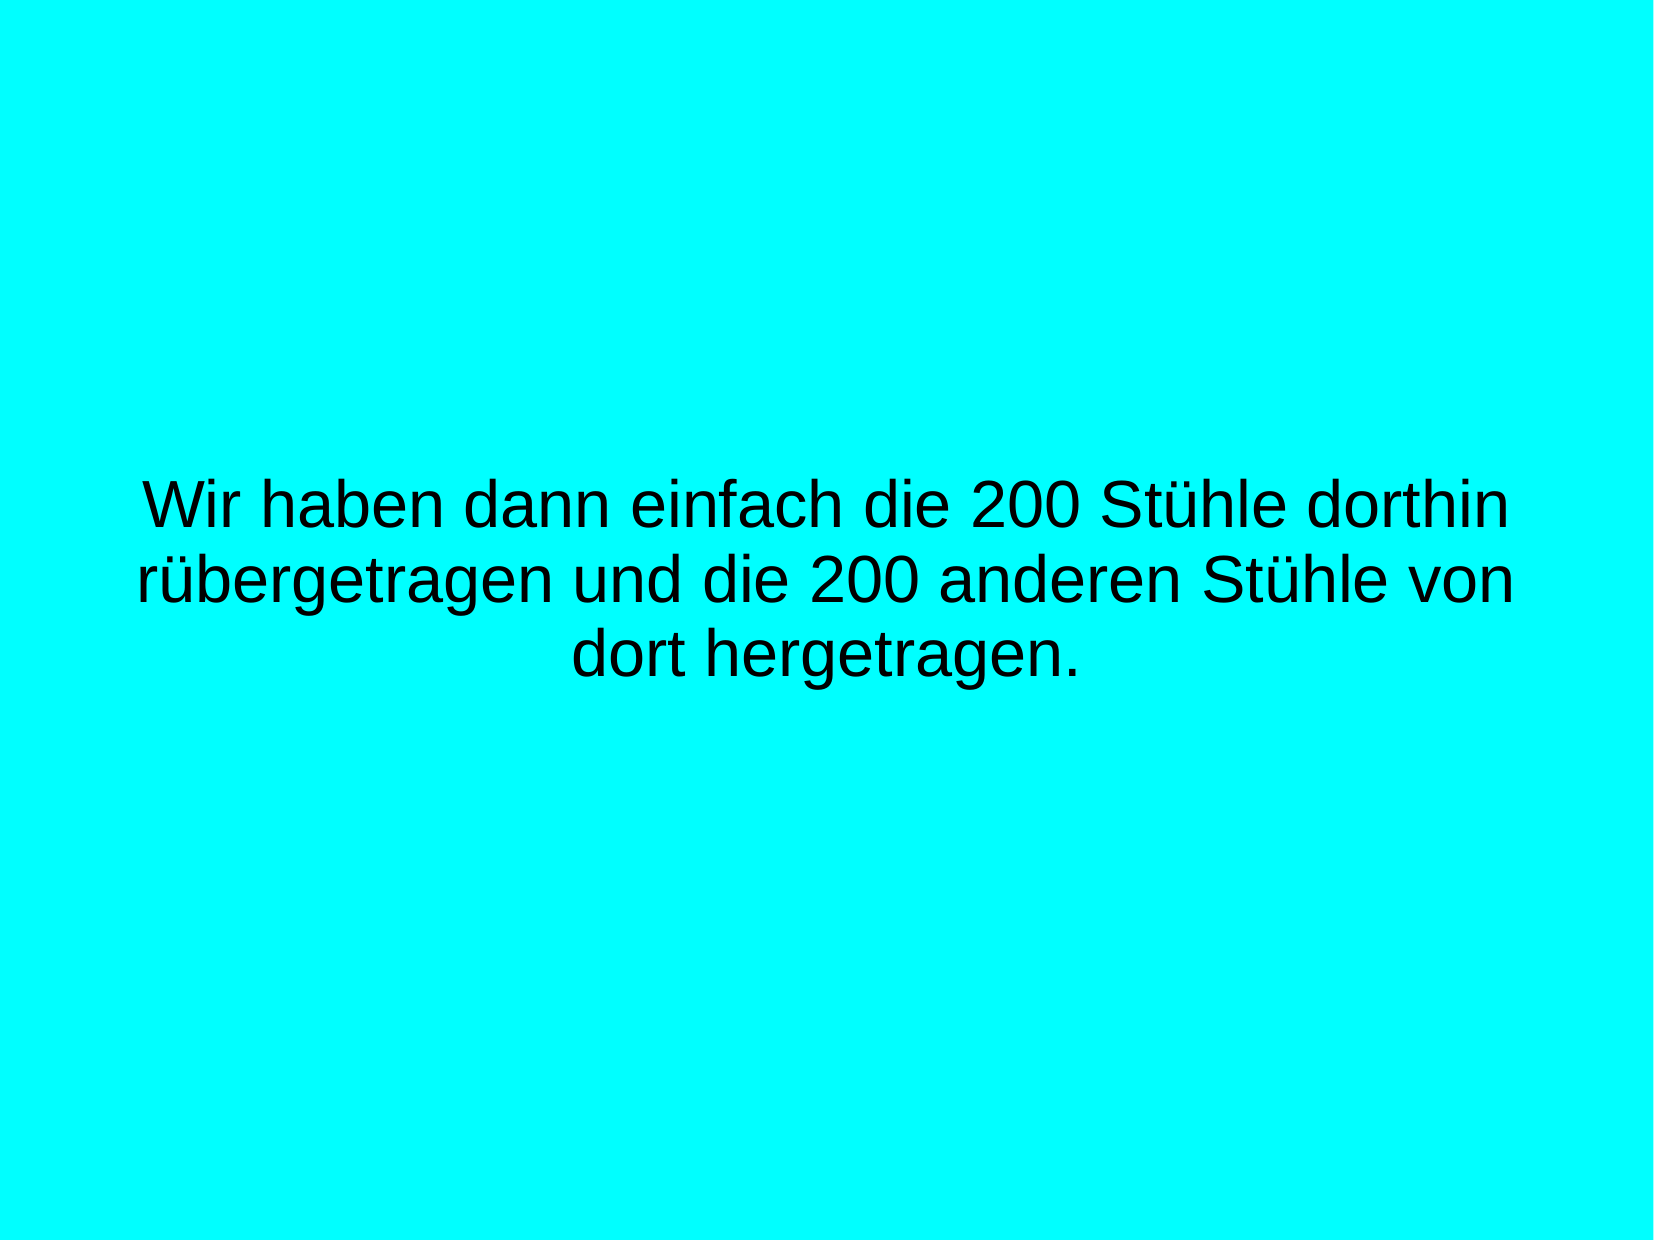

# Wir haben dann einfach die 200 Stühle dorthin rübergetragen und die 200 anderen Stühle von dort hergetragen.